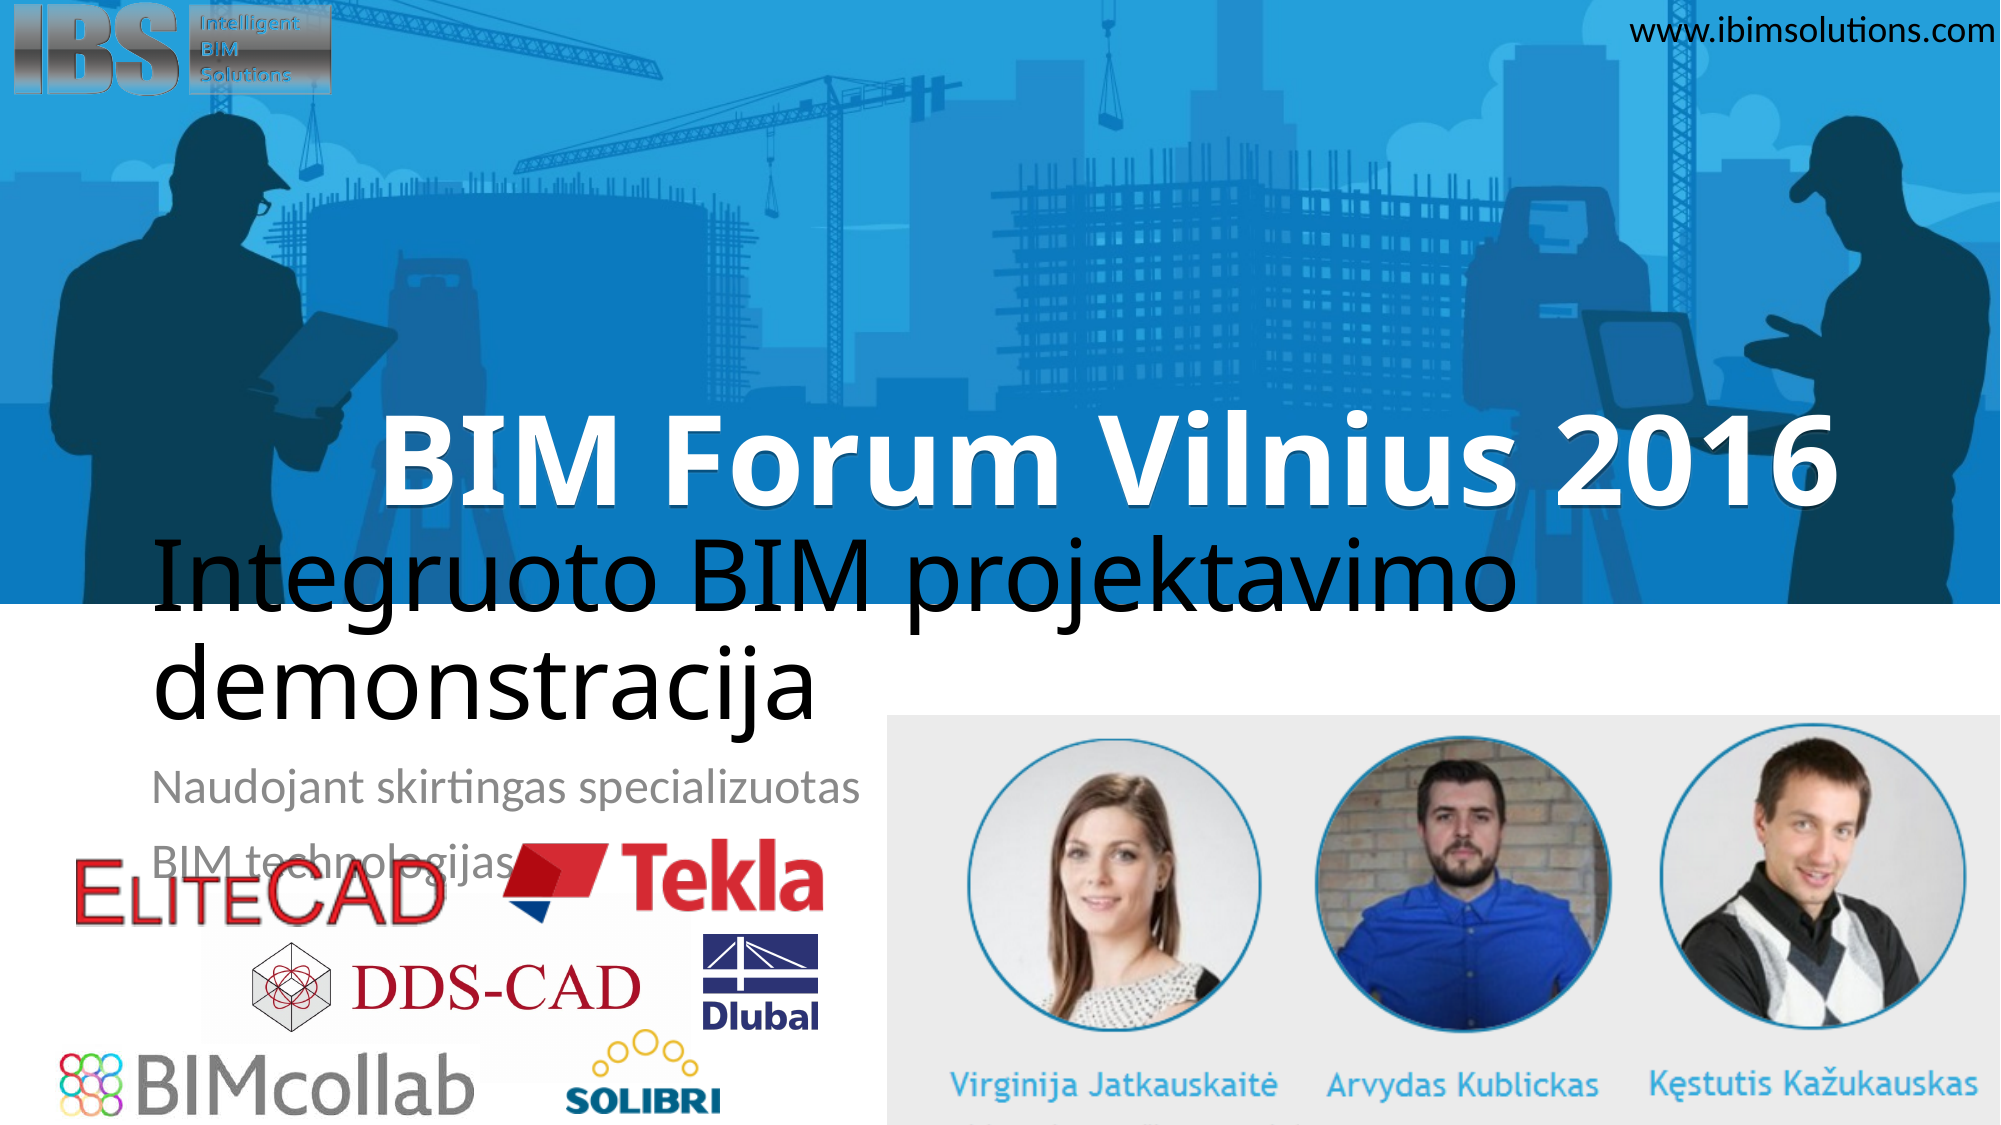

www.ibimsolutions.com
# Integruoto BIM projektavimo demonstracija
BIM Forum Vilnius 2016
Naudojant skirtingas specializuotas
BIM technologijas